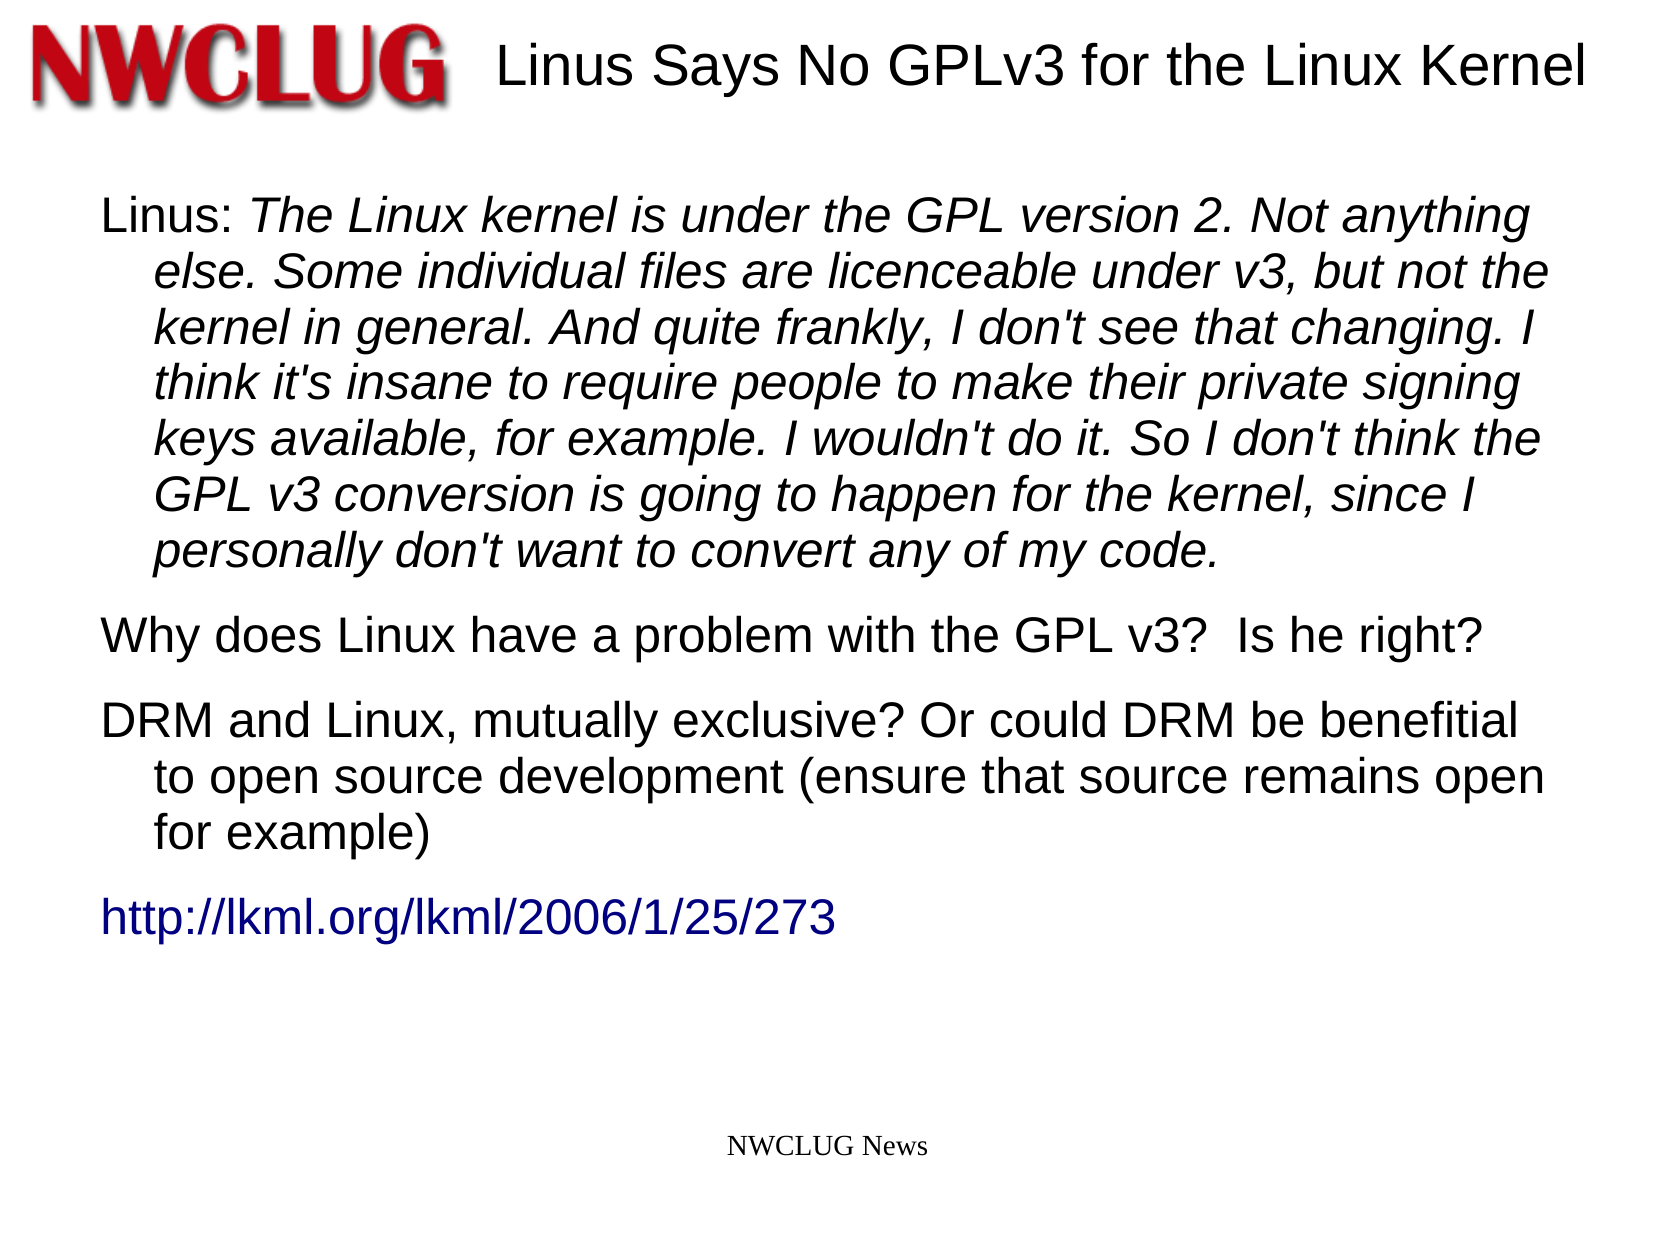

# Linus Says No GPLv3 for the Linux Kernel
Linus: The Linux kernel is under the GPL version 2. Not anything else. Some individual files are licenceable under v3, but not the kernel in general. And quite frankly, I don't see that changing. I think it's insane to require people to make their private signing keys available, for example. I wouldn't do it. So I don't think the GPL v3 conversion is going to happen for the kernel, since I personally don't want to convert any of my code.
Why does Linux have a problem with the GPL v3? Is he right?
DRM and Linux, mutually exclusive? Or could DRM be benefitial to open source development (ensure that source remains open for example)
http://lkml.org/lkml/2006/1/25/273